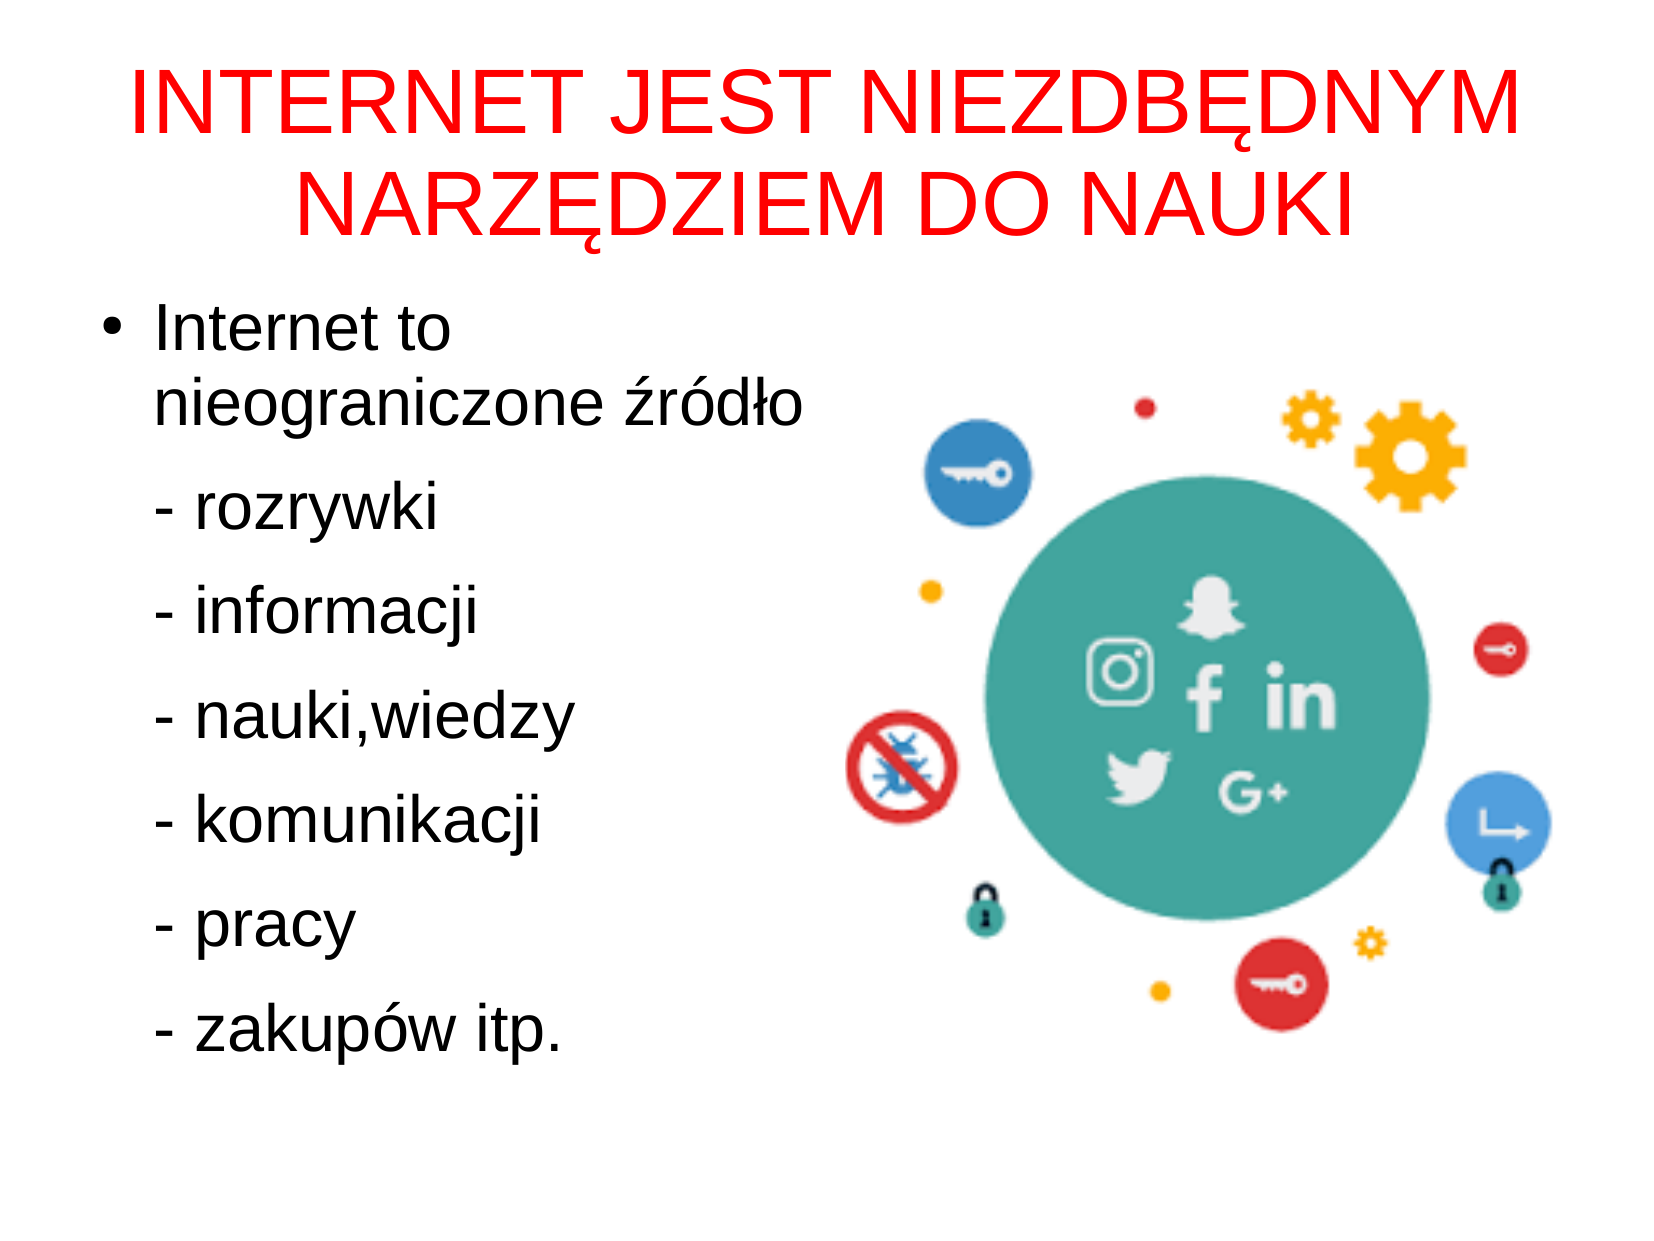

# INTERNET JEST NIEZDBĘDNYM NARZĘDZIEM DO NAUKI
Internet to nieograniczone źródło
- rozrywki
- informacji
- nauki,wiedzy
- komunikacji
- pracy
- zakupów itp.